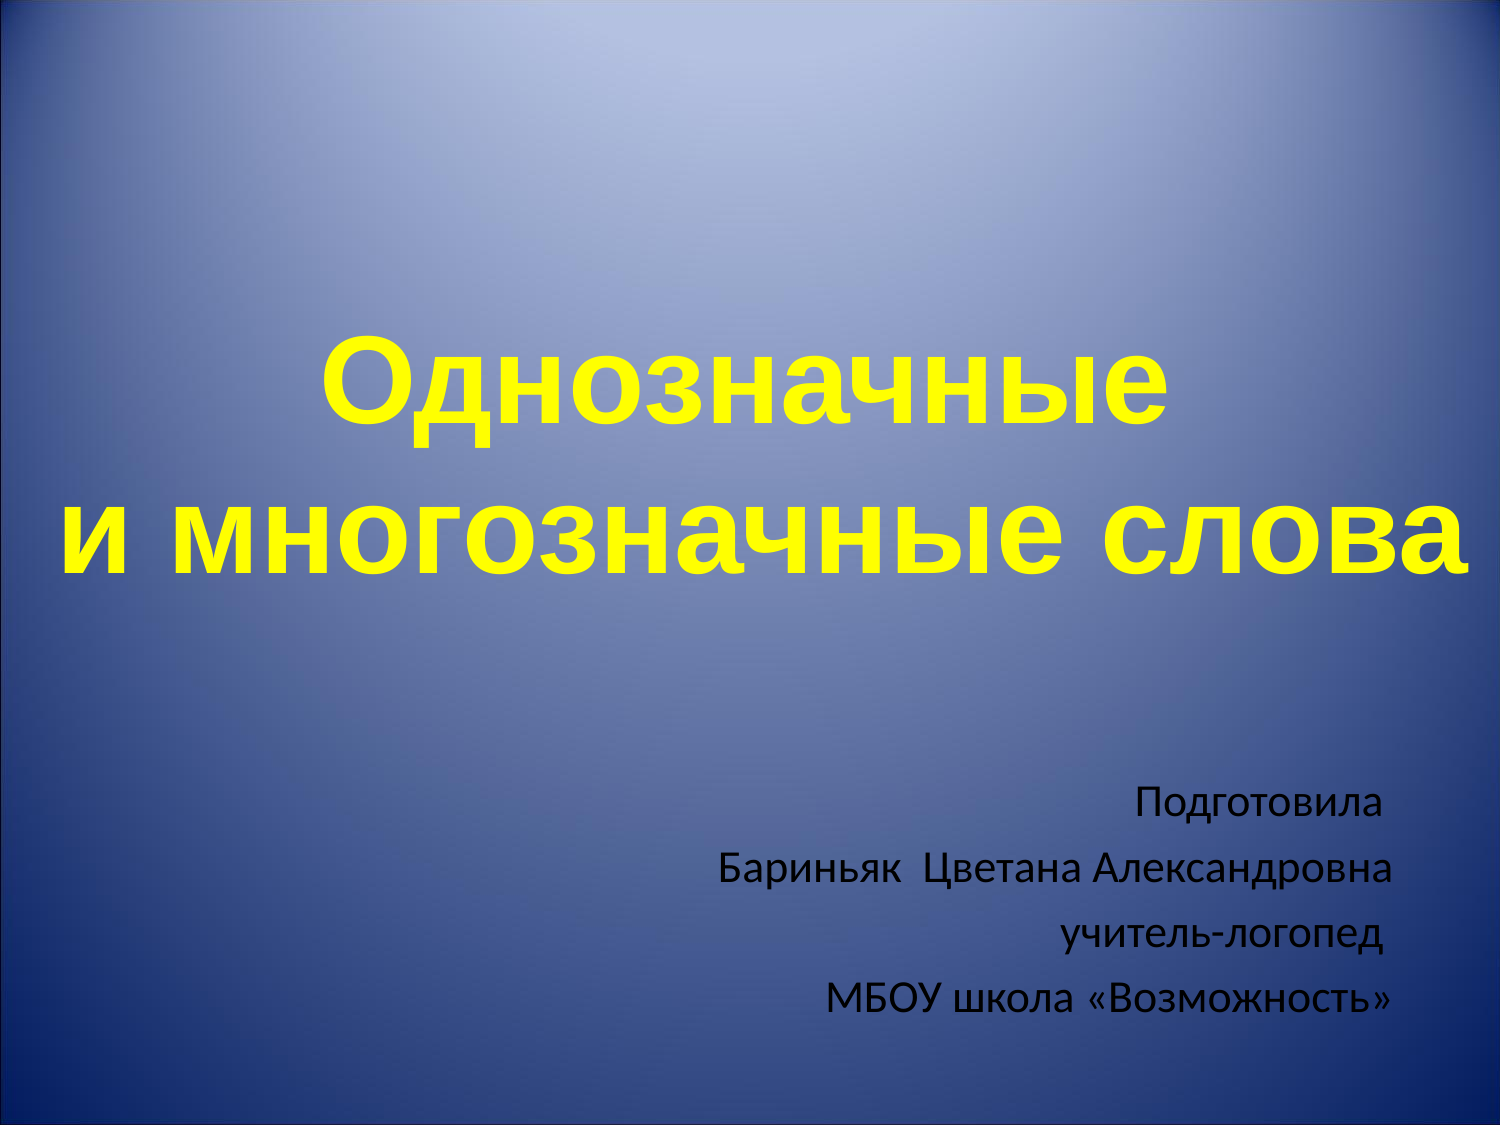

Однозначные
 и многозначные слова
Подготовила
Бариньяк Цветана Александровна
 учитель-логопед
МБОУ школа «Возможность»